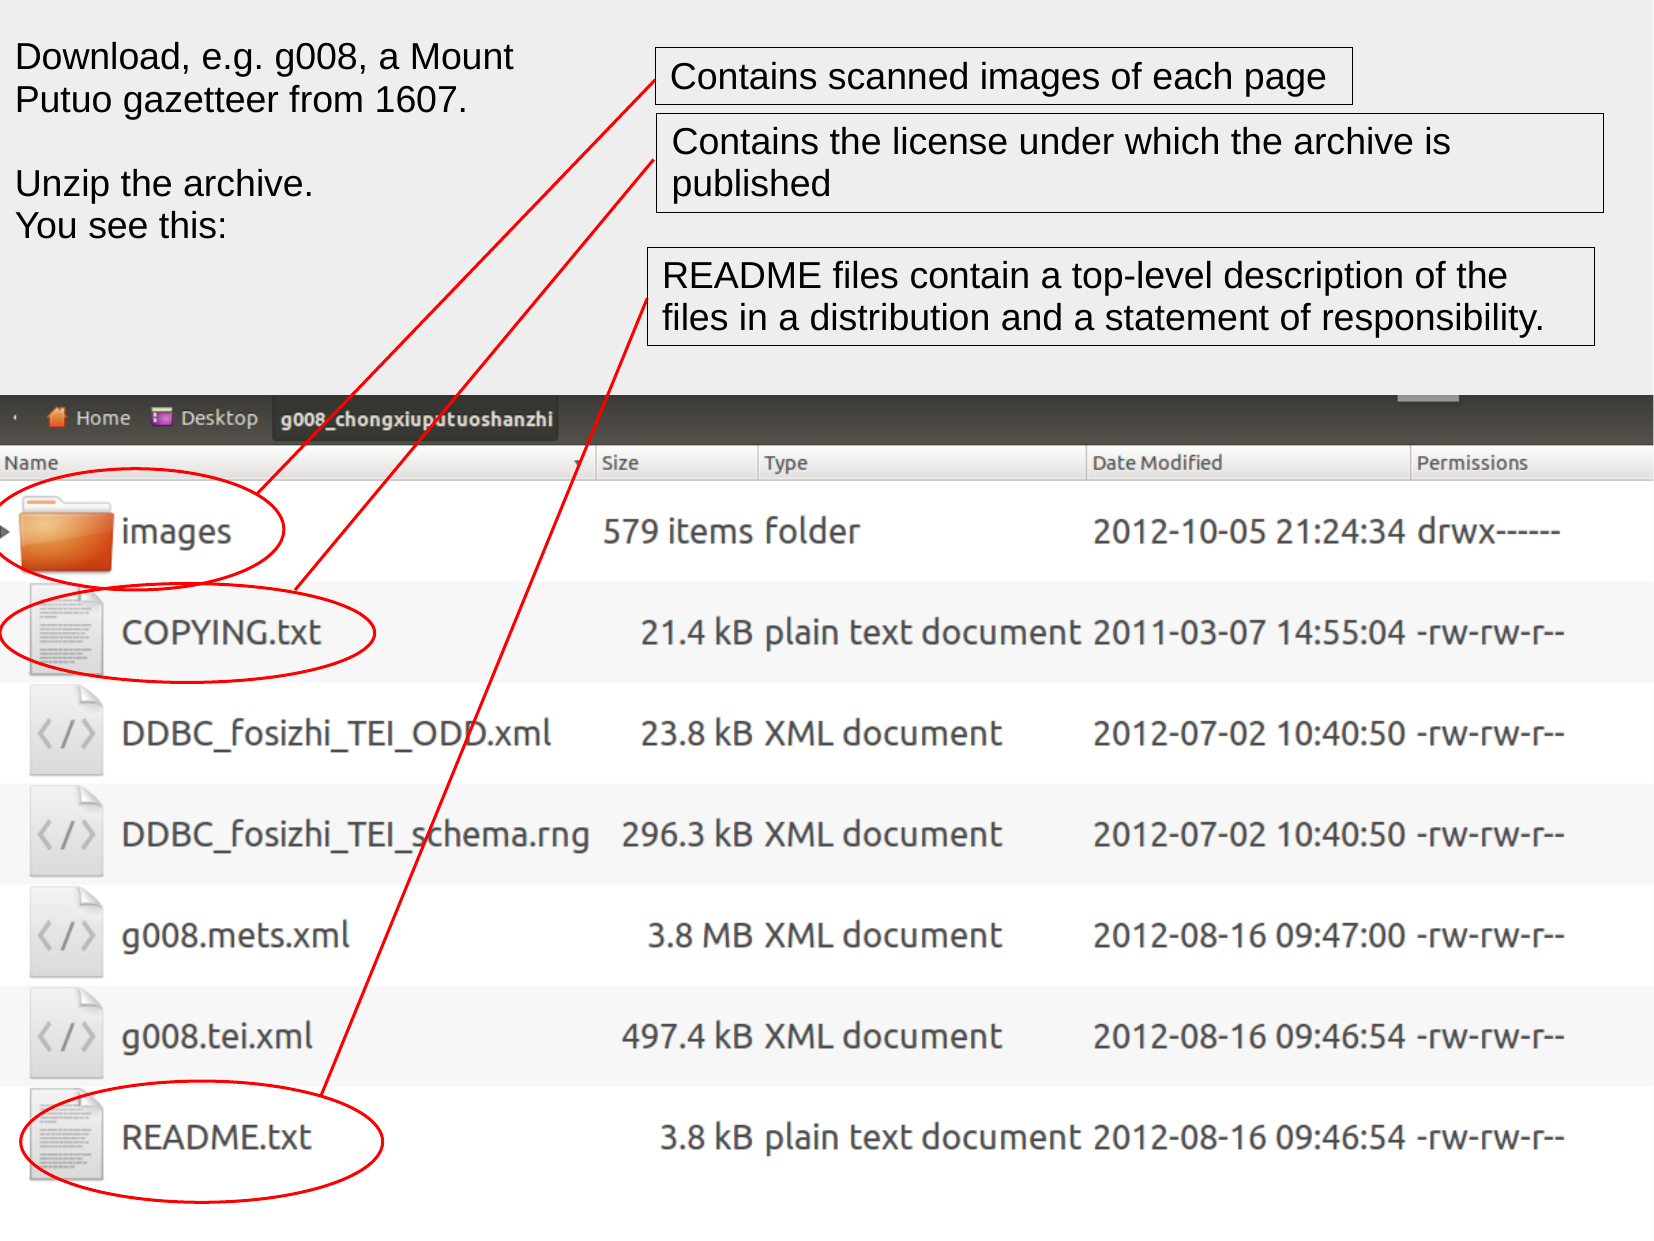

Download, e.g. g008, a Mount Putuo gazetteer from 1607.
Unzip the archive.
You see this:
Contains scanned images of each page
Contains the license under which the archive is published
README files contain a top-level description of the files in a distribution and a statement of responsibility.